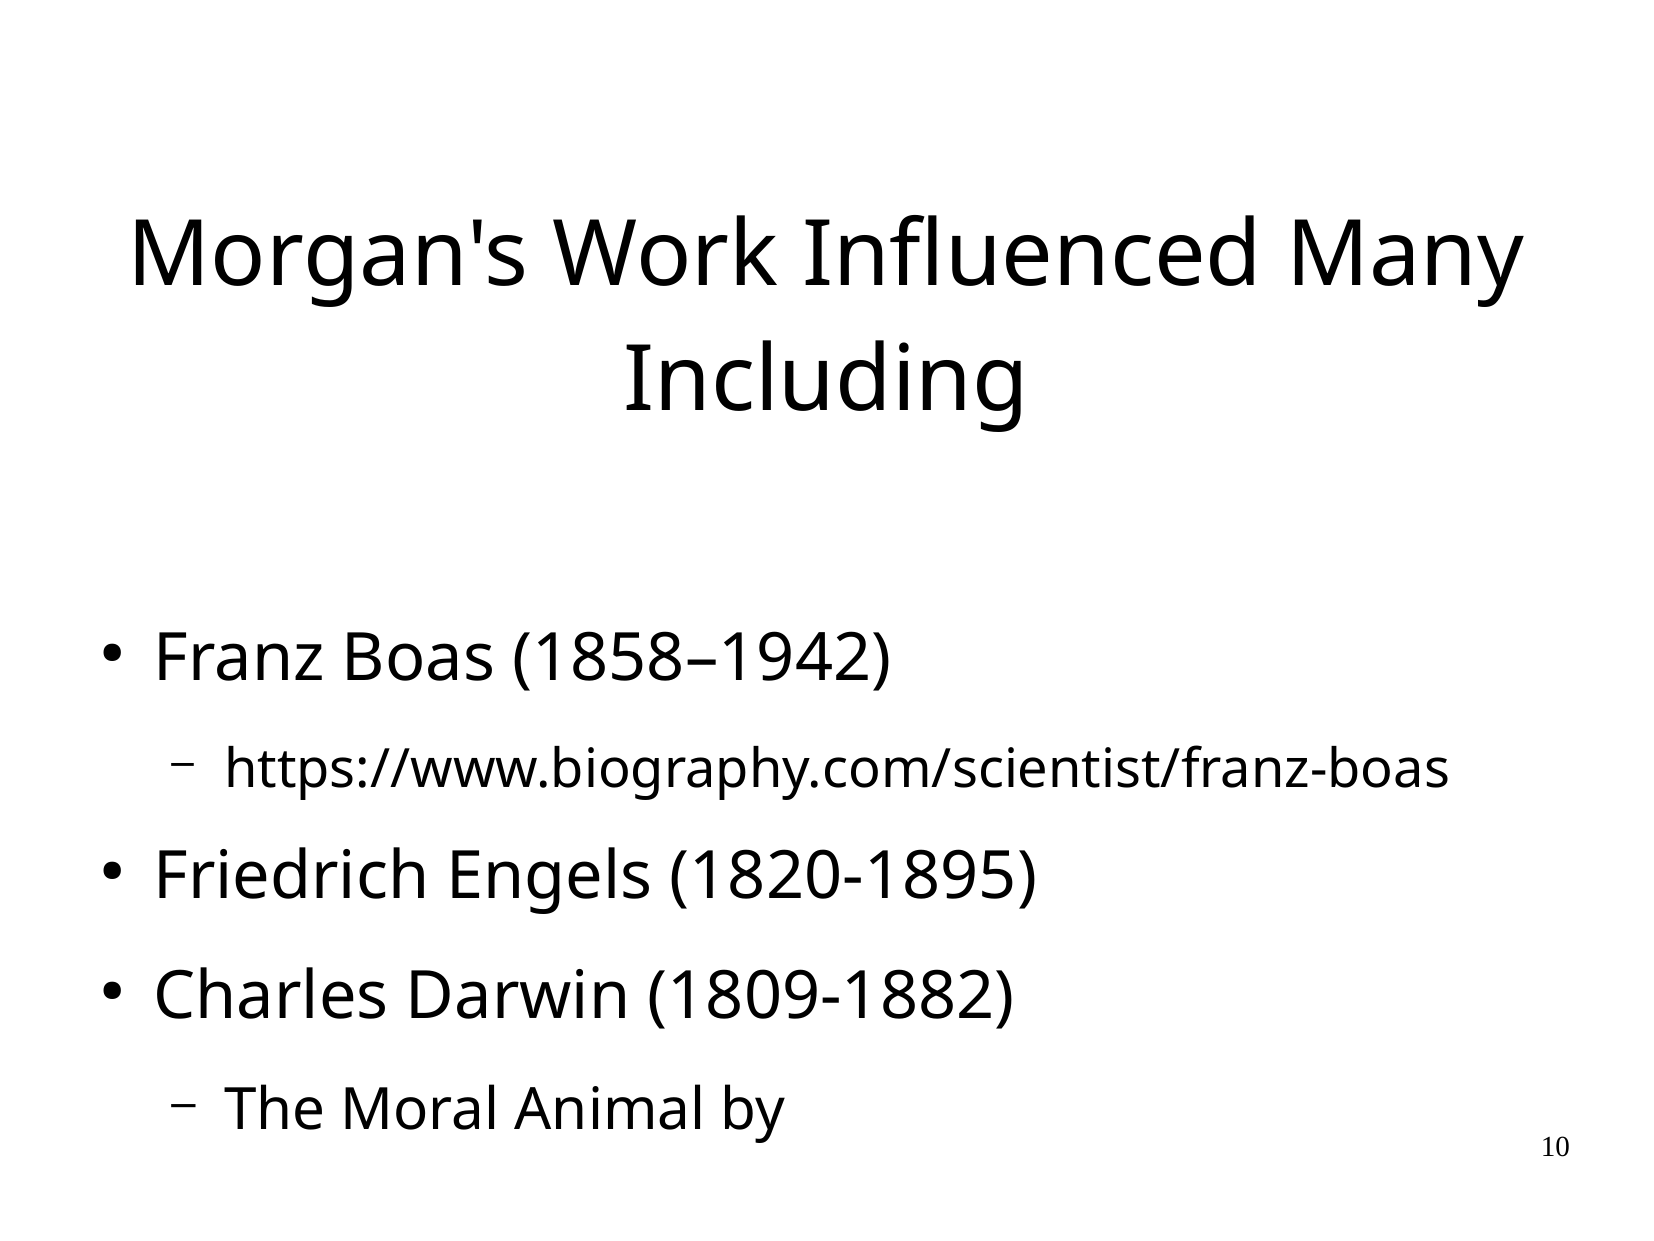

# Morgan's Work Influenced Many Including
Franz Boas (1858–1942)
https://www.biography.com/scientist/franz-boas
Friedrich Engels (1820-1895)
Charles Darwin (1809-1882)
The Moral Animal by
10